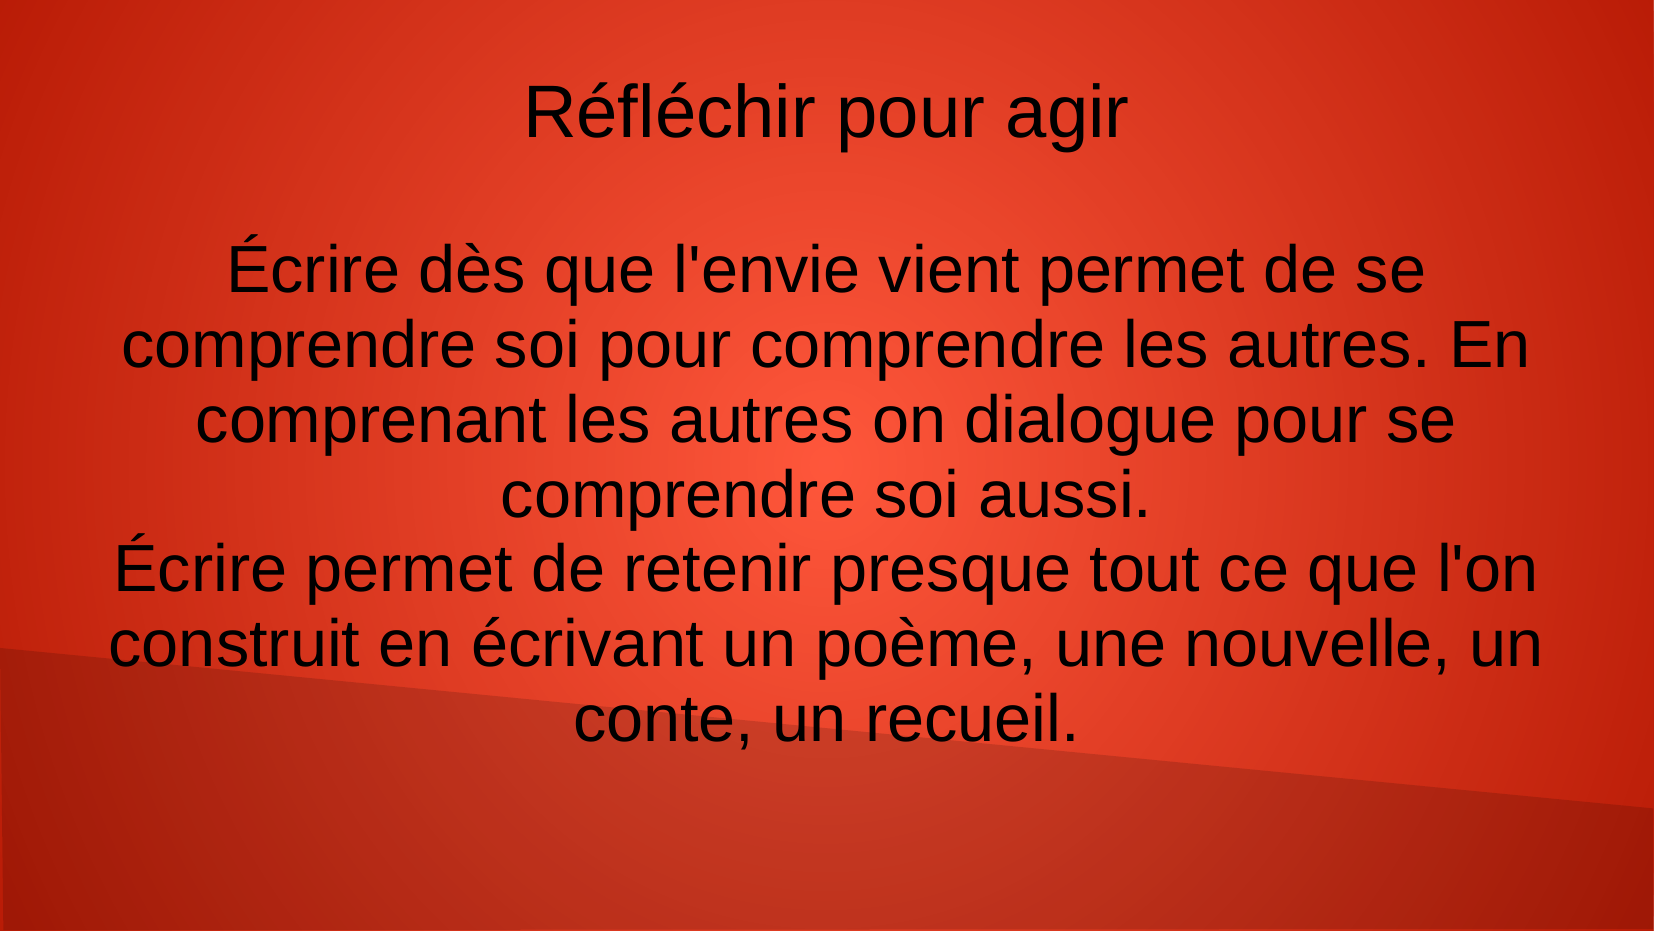

# Réfléchir pour agir
Écrire dès que l'envie vient permet de se comprendre soi pour comprendre les autres. En comprenant les autres on dialogue pour se comprendre soi aussi.
Écrire permet de retenir presque tout ce que l'on construit en écrivant un poème, une nouvelle, un conte, un recueil.